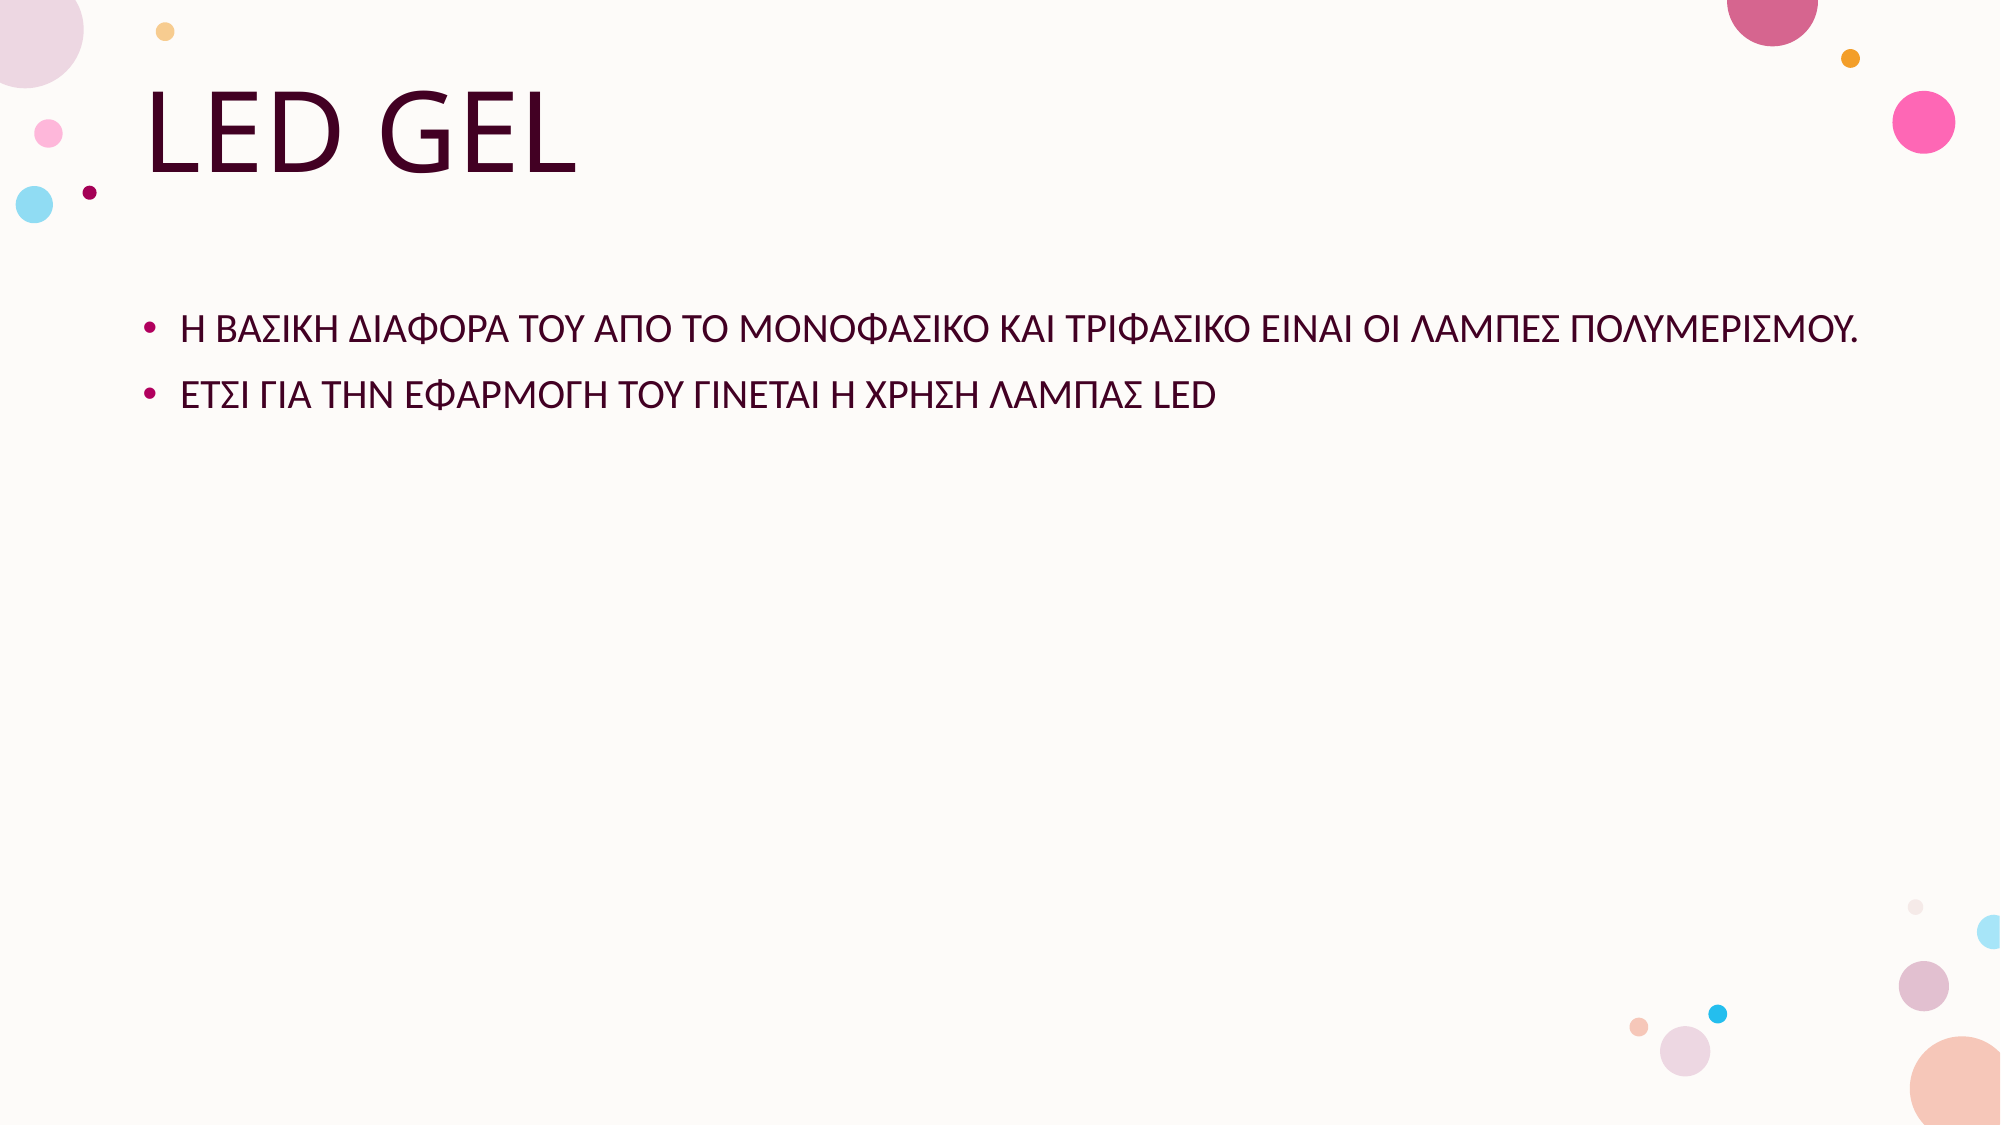

# LED GEL
Η ΒΑΣΙΚΗ ΔΙΑΦΟΡΑ ΤΟΥ ΑΠΌ ΤΟ ΜΟΝΟΦΑΣΙΚΟ ΚΑΙ ΤΡΙΦΑΣΙΚΟ ΕΊΝΑΙ ΟΙ ΛΑΜΠΕΣ ΠΟΛΥΜΕΡΙΣΜΟΥ.
ΕΤΣΙ ΓΙΑ ΤΗΝ ΕΦΑΡΜΟΓΗ ΤΟΥ ΓΙΝΕΤΑΙ Η ΧΡΗΣΗ ΛΑΜΠΑΣ LED